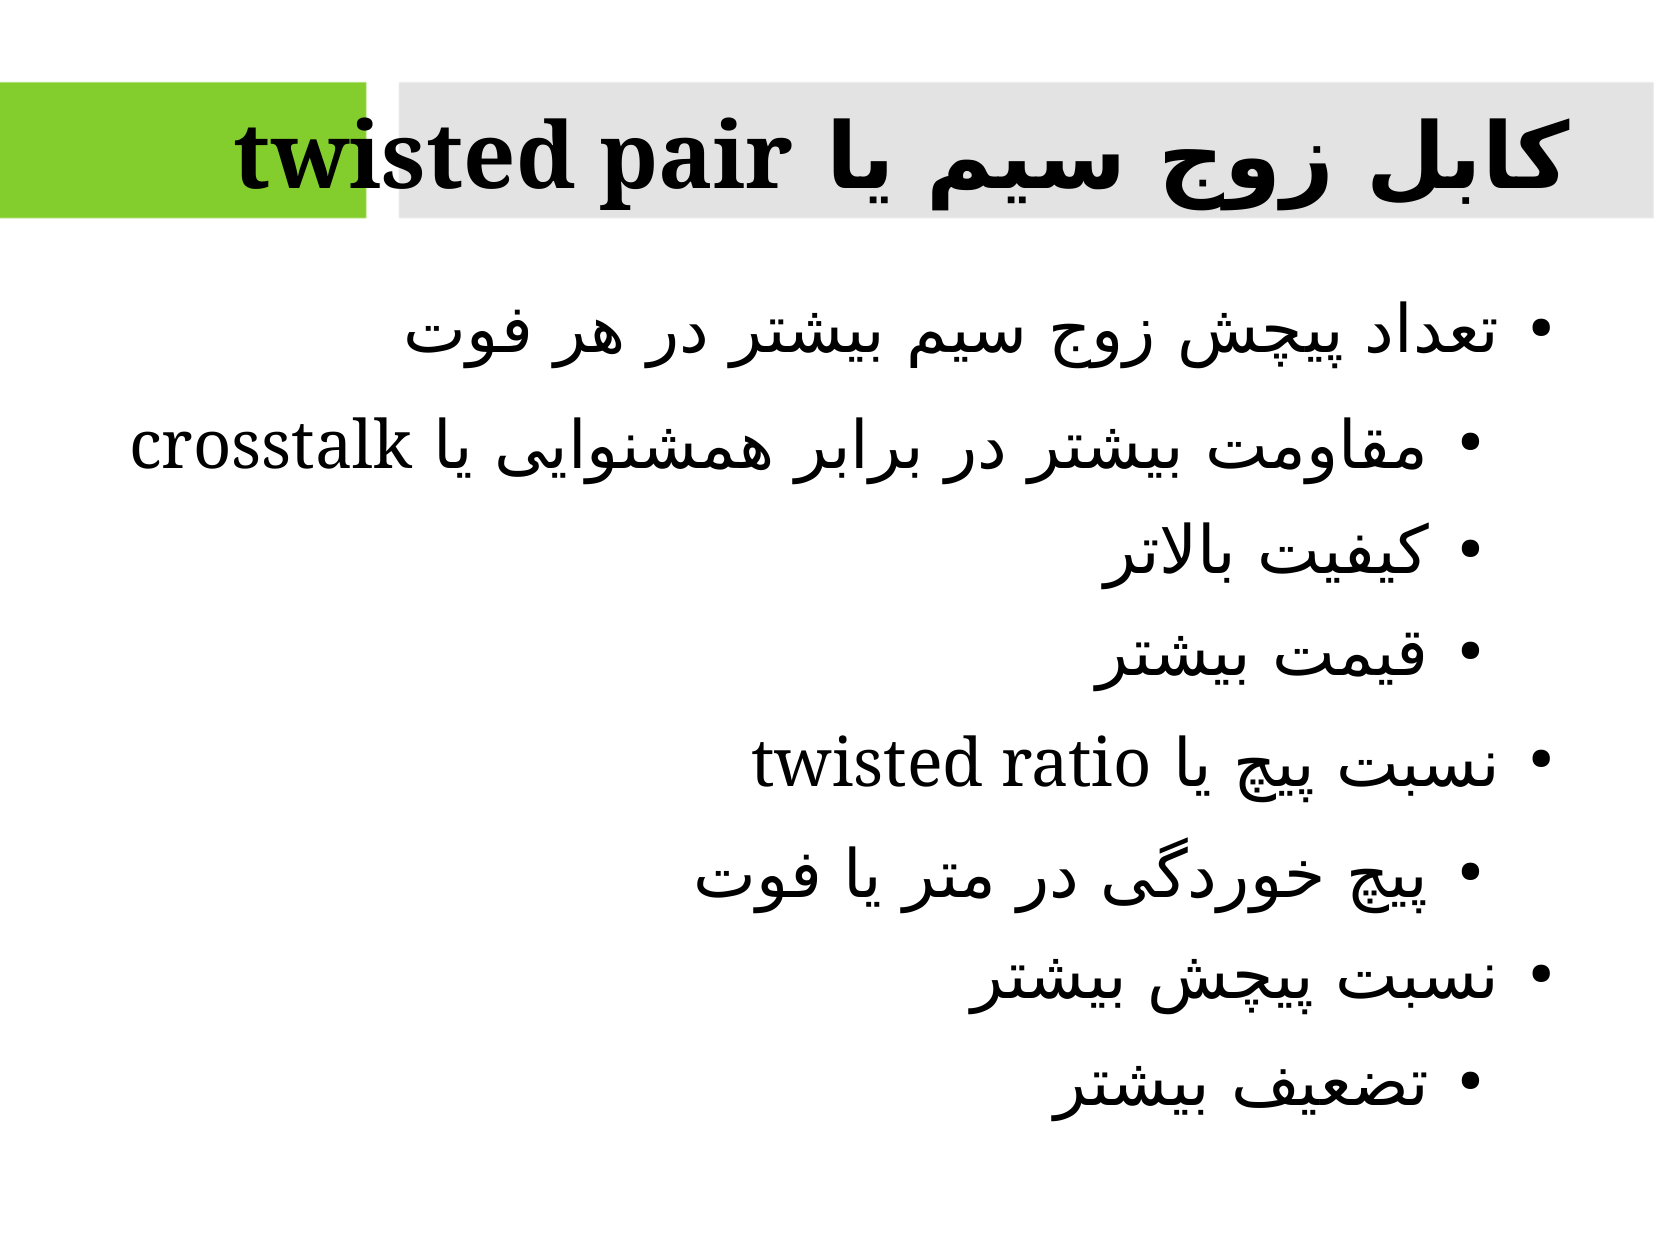

# کابل زوج سیم یا twisted pair
تعداد پیچش زوج سیم بیشتر در هر فوت
مقاومت بیشتر در برابر همشنوایی یا crosstalk
کیفیت بالاتر
قیمت بیشتر
نسبت پیچ یا twisted ratio
پیچ خوردگی در متر یا فوت
نسبت پیچش بیشتر
تضعیف بیشتر